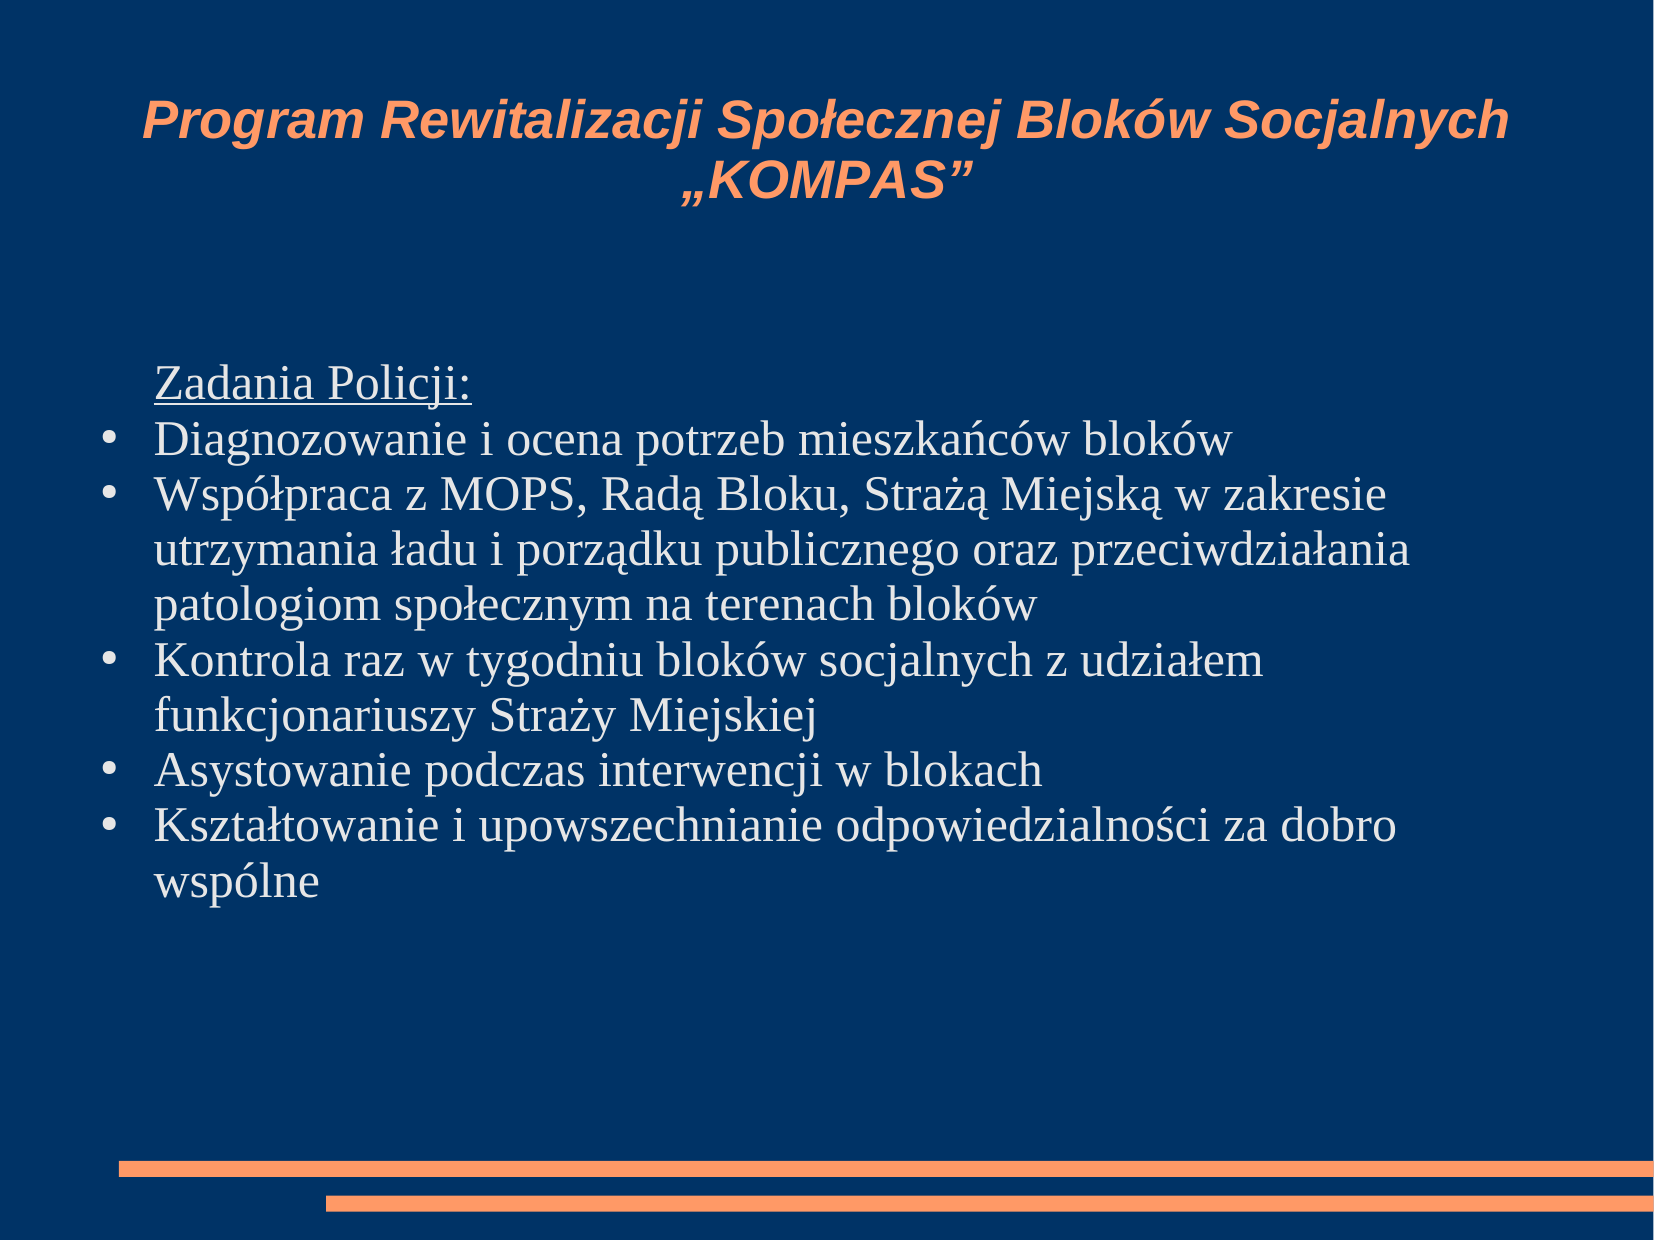

# Program Rewitalizacji Społecznej Bloków Socjalnych „KOMPAS”
Zadania Policji:
Diagnozowanie i ocena potrzeb mieszkańców bloków
Współpraca z MOPS, Radą Bloku, Strażą Miejską w zakresie utrzymania ładu i porządku publicznego oraz przeciwdziałania patologiom społecznym na terenach bloków
Kontrola raz w tygodniu bloków socjalnych z udziałem funkcjonariuszy Straży Miejskiej
Asystowanie podczas interwencji w blokach
Kształtowanie i upowszechnianie odpowiedzialności za dobro wspólne